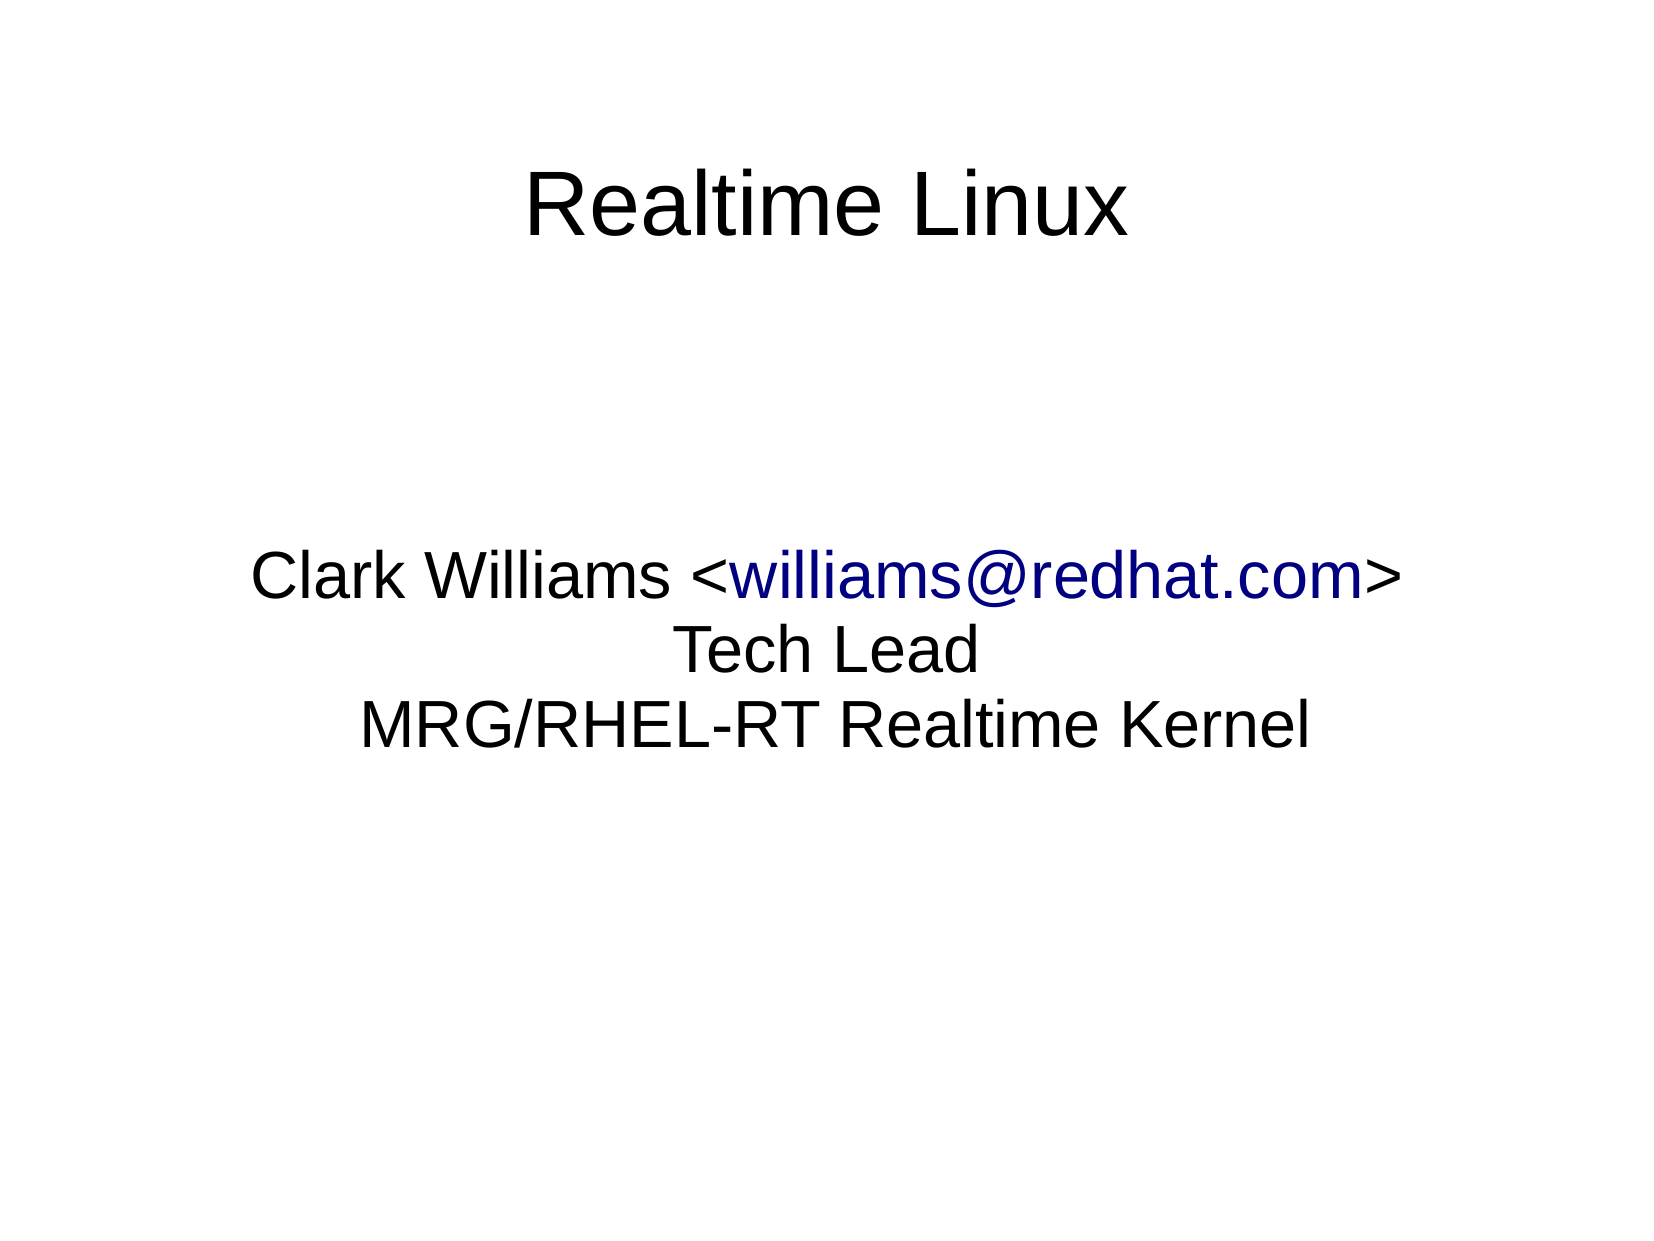

# Realtime Linux
Clark Williams <williams@redhat.com>
Tech Lead
 MRG/RHEL-RT Realtime Kernel